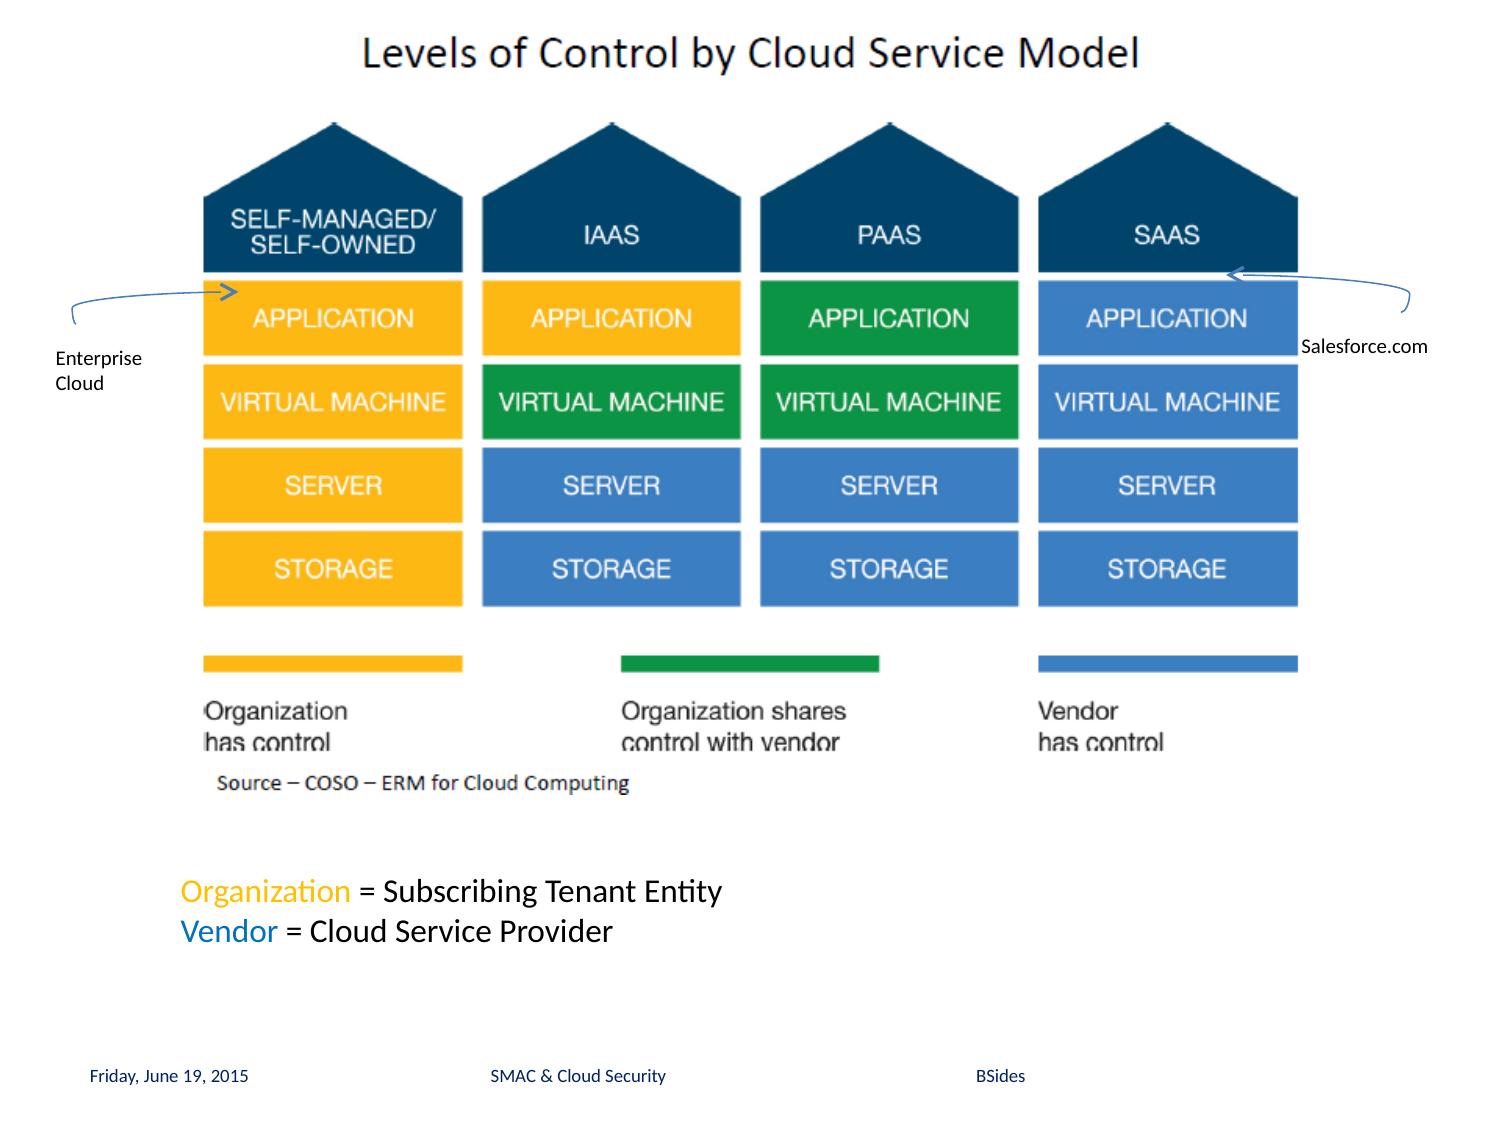

Salesforce.com
Enterprise
Cloud
Organization = Subscribing Tenant Entity
Vendor = Cloud Service Provider
Friday, June 19, 2015 SMAC & Cloud Security BSides